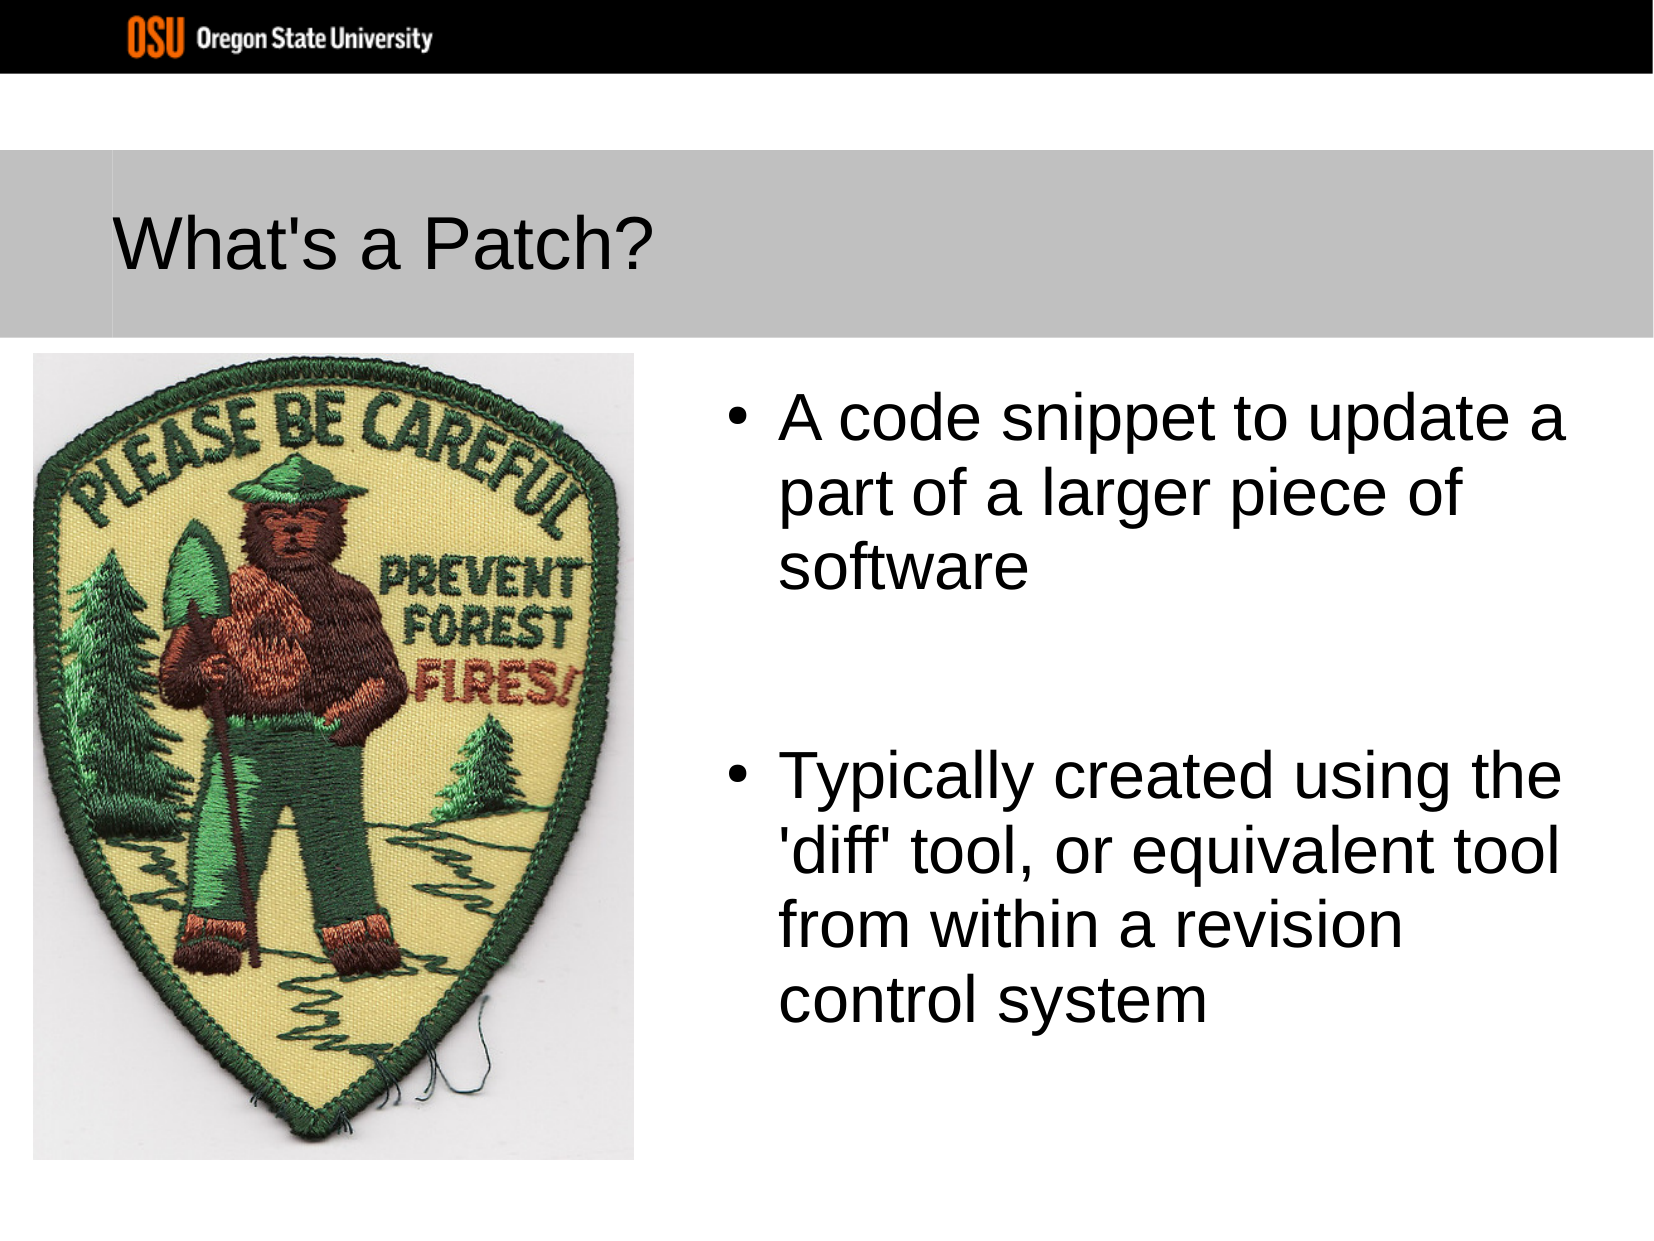

# What's a Patch?
A code snippet to update a part of a larger piece of software
Typically created using the 'diff' tool, or equivalent tool from within a revision control system
http://www.flickr.com/photos/dance_photographer/4962451349/